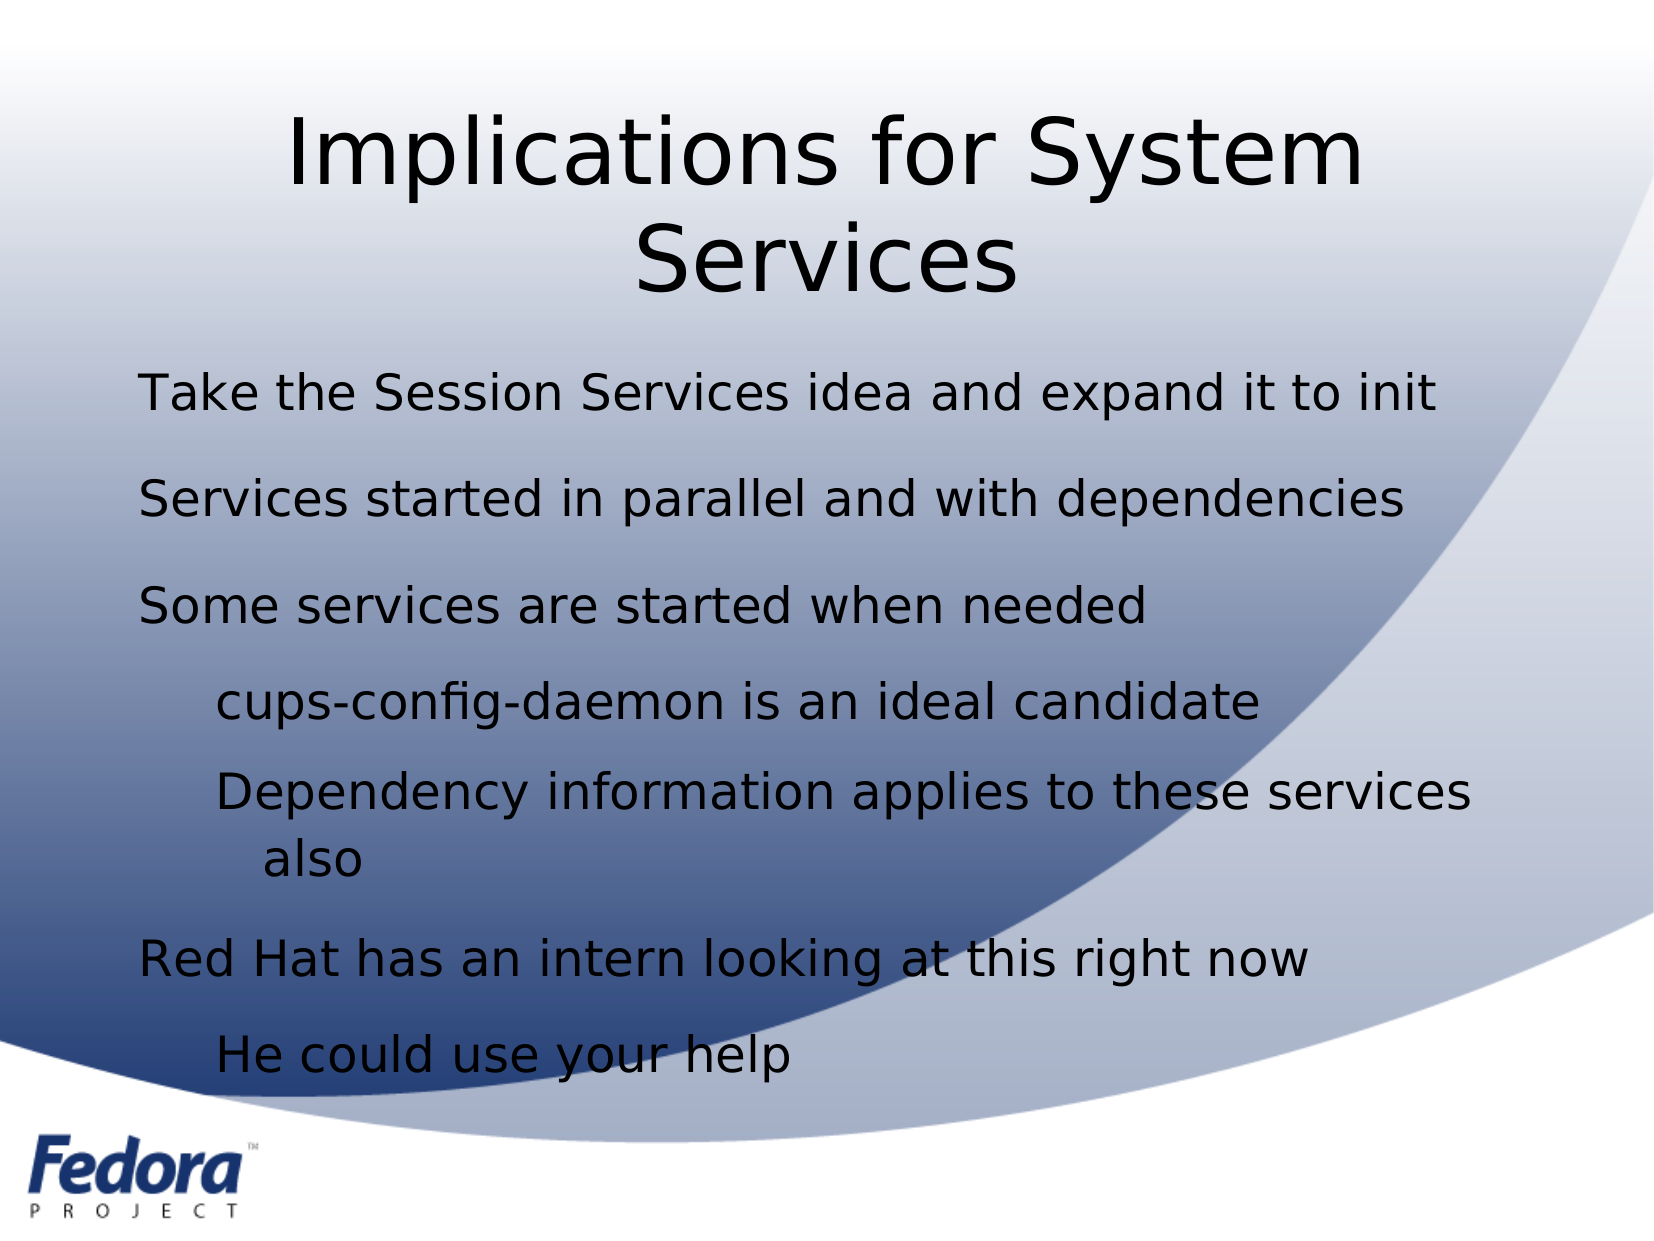

# Implications for System Services
Take the Session Services idea and expand it to init
Services started in parallel and with dependencies
Some services are started when needed
cups-config-daemon is an ideal candidate
Dependency information applies to these services also
Red Hat has an intern looking at this right now
He could use your help